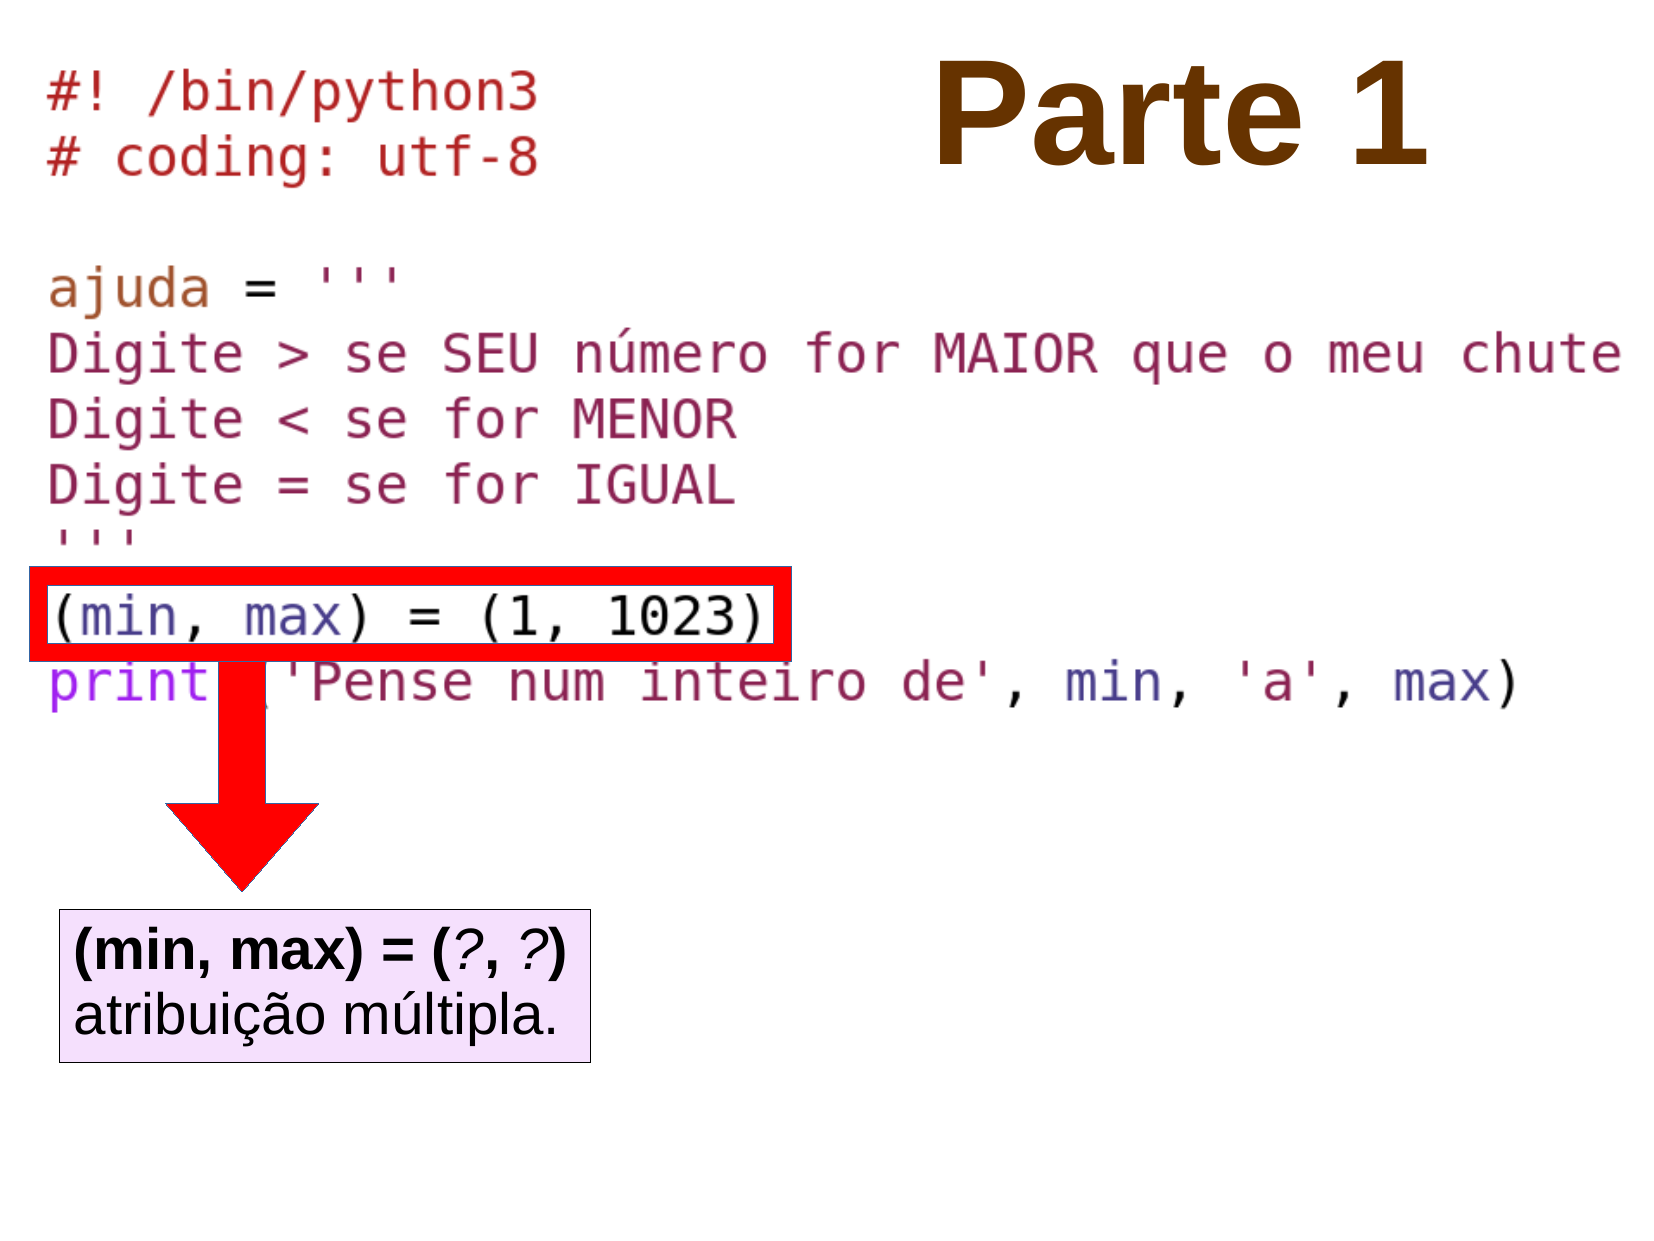

Parte 1
(min, max) = (?, ?)
atribuição múltipla.